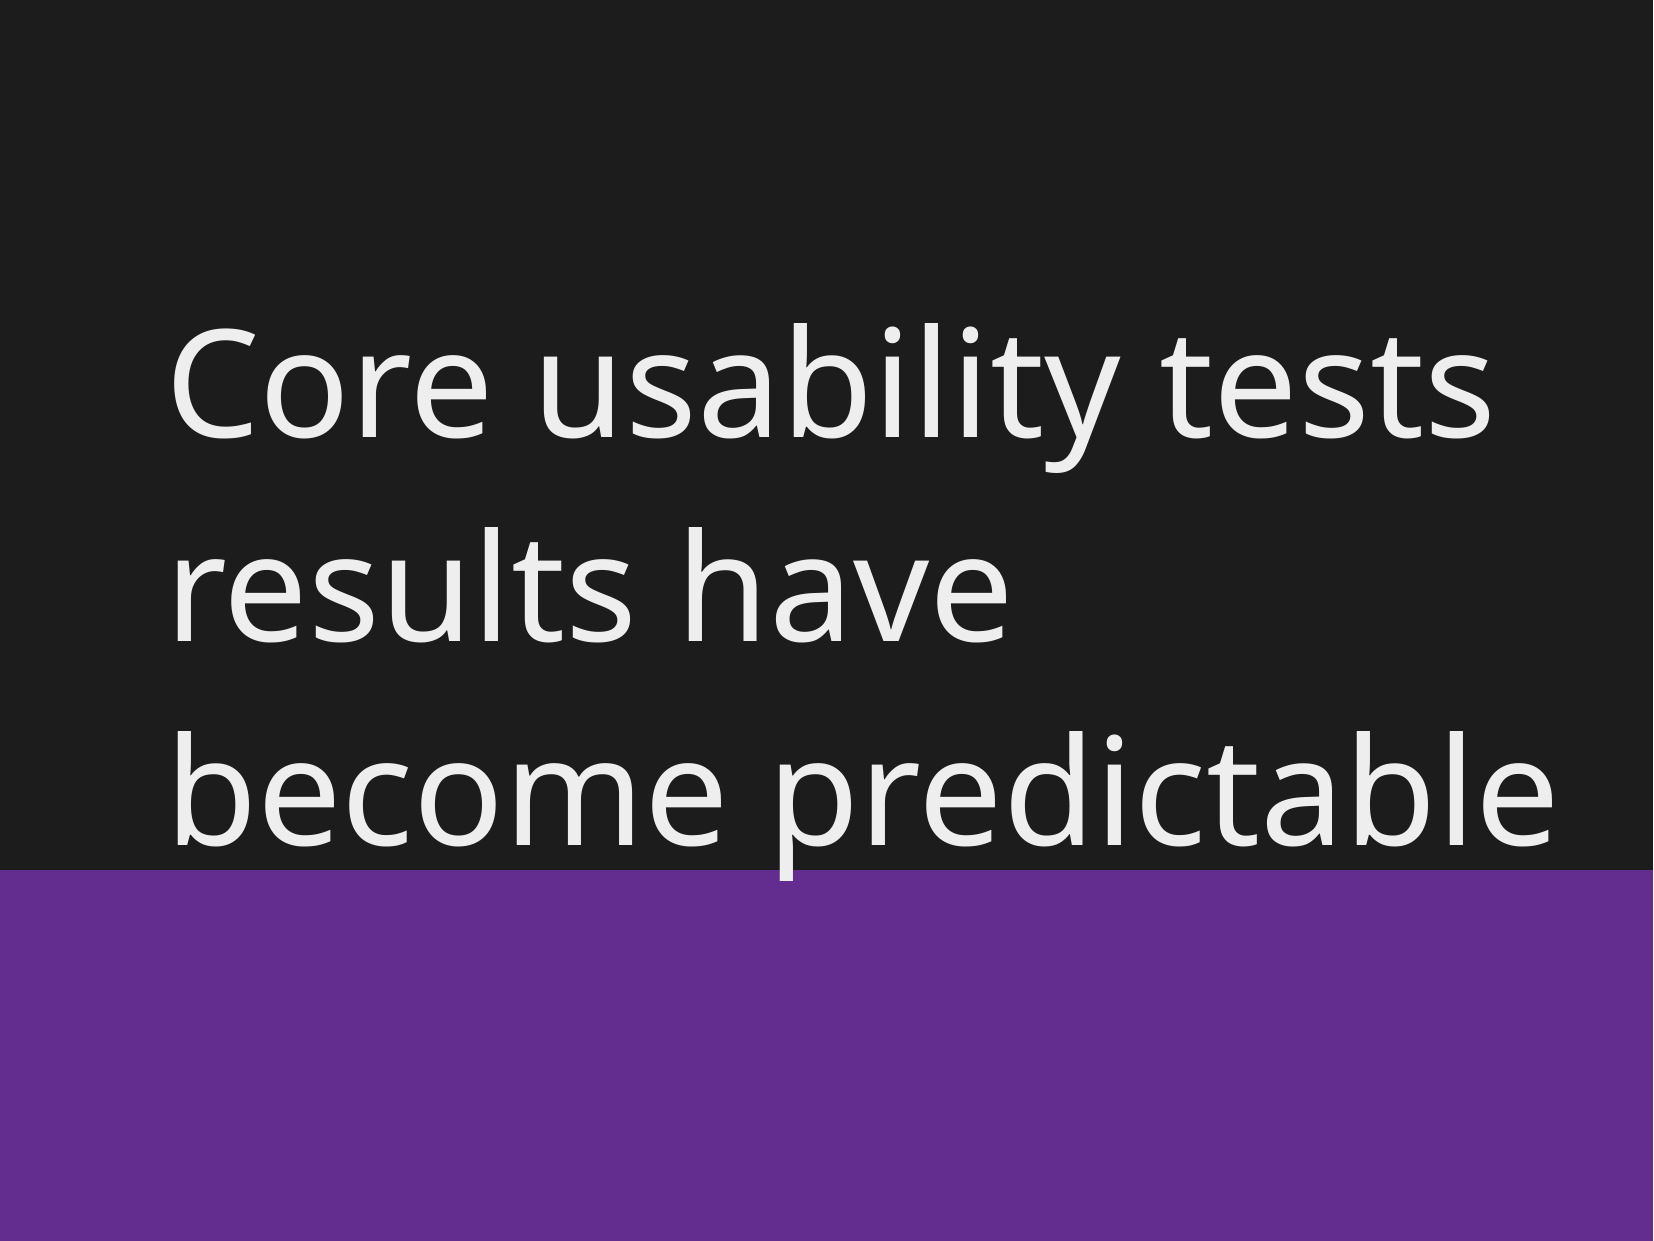

# Core usability tests results have become predictable